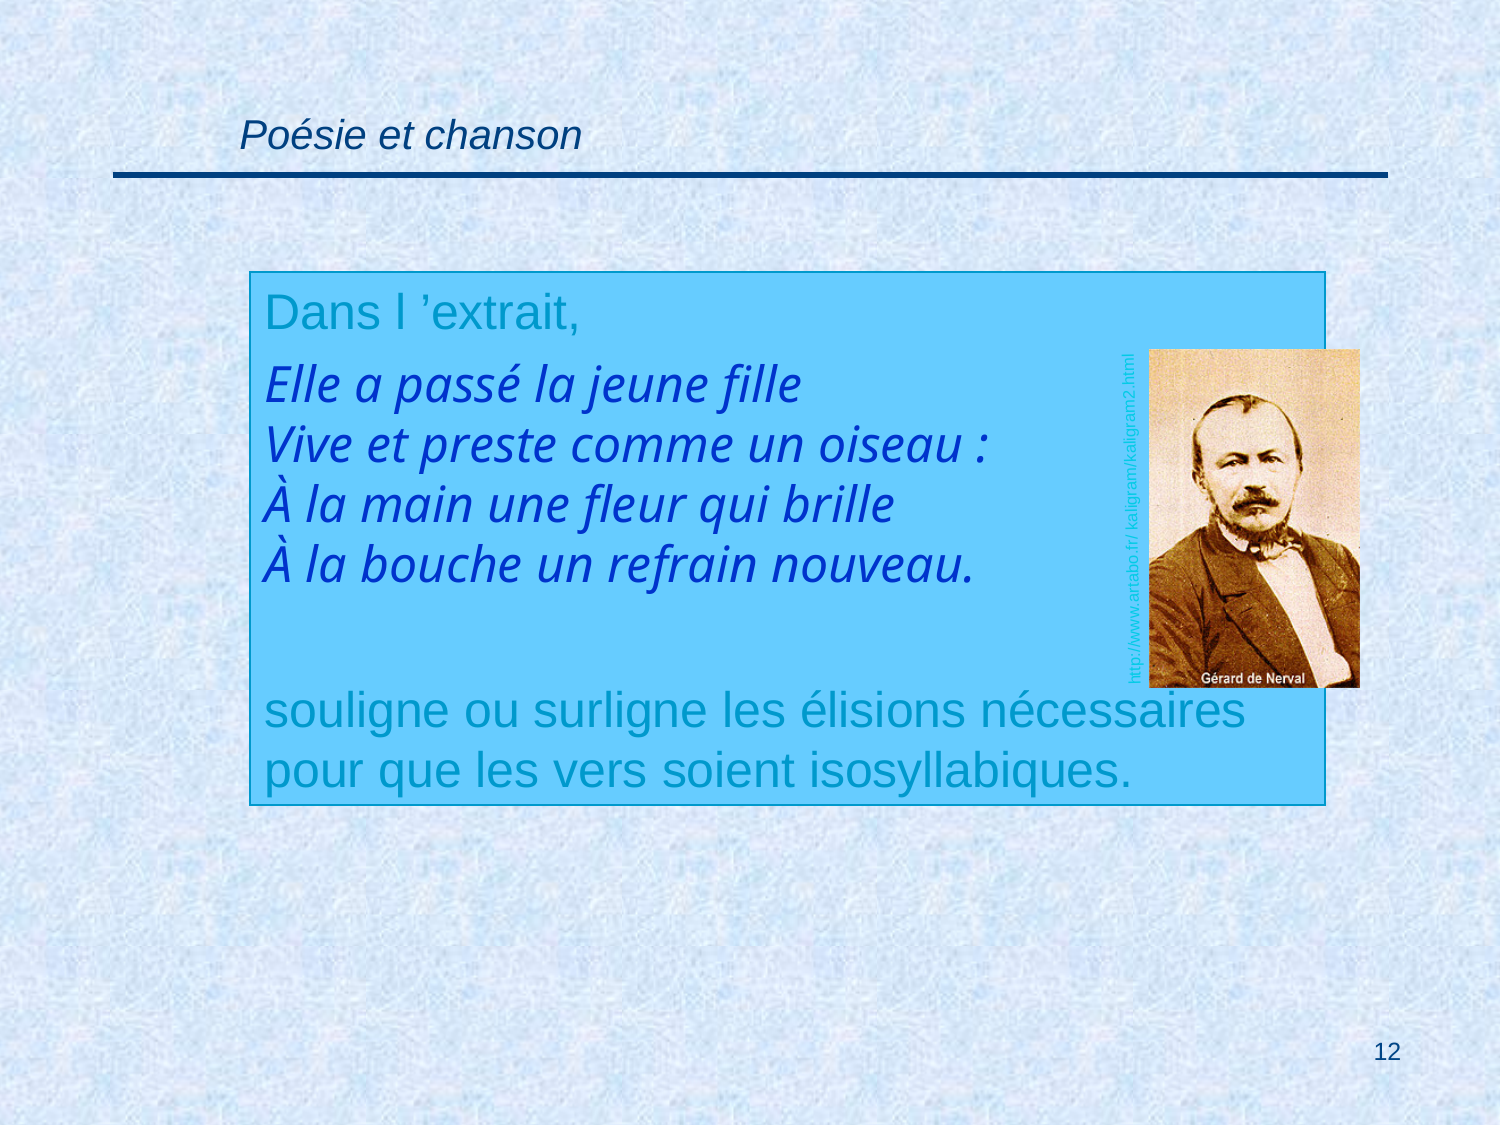

Poésie et chanson
Dans l ’extrait,
Elle a passé la jeune fille
Vive et preste comme un oiseau :
À la main une fleur qui brille
À la bouche un refrain nouveau.
souligne ou surligne les élisions nécessaires pour que les vers soient isosyllabiques.
http://www.artabo.fr/ kaligram/kaligram2.html
12